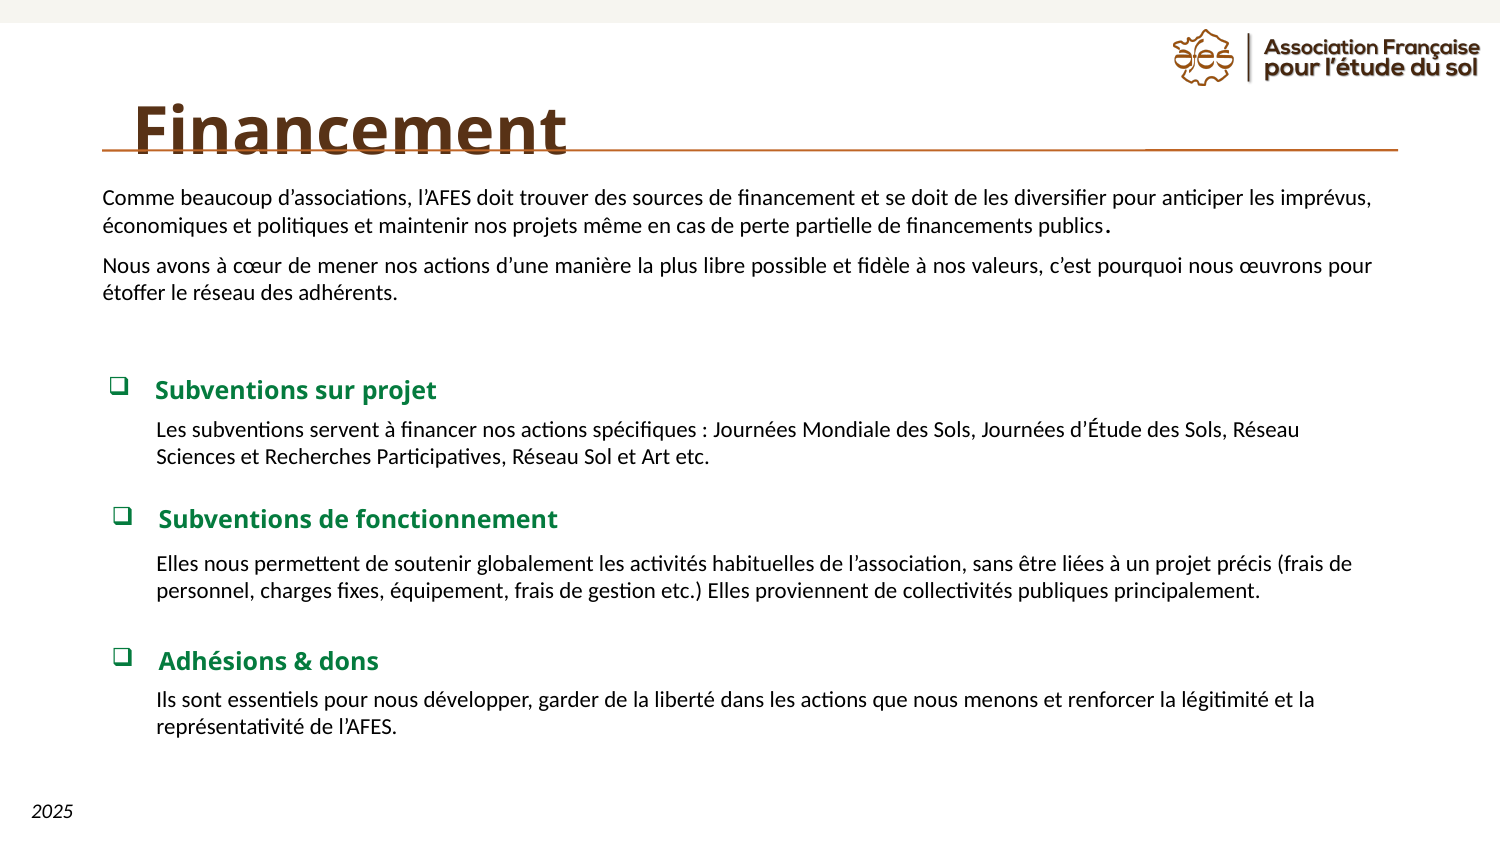

Catégorie 1
# Financement
Comme beaucoup d’associations, l’AFES doit trouver des sources de financement et se doit de les diversifier pour anticiper les imprévus, économiques et politiques et maintenir nos projets même en cas de perte partielle de financements publics.
Nous avons à cœur de mener nos actions d’une manière la plus libre possible et fidèle à nos valeurs, c’est pourquoi nous œuvrons pour étoffer le réseau des adhérents.
Subventions sur projet
Les subventions servent à financer nos actions spécifiques : Journées Mondiale des Sols, Journées d’Étude des Sols, Réseau Sciences et Recherches Participatives, Réseau Sol et Art etc.
Subventions de fonctionnement
Elles nous permettent de soutenir globalement les activités habituelles de l’association, sans être liées à un projet précis (frais de personnel, charges fixes, équipement, frais de gestion etc.) Elles proviennent de collectivités publiques principalement.
Adhésions & dons
Ils sont essentiels pour nous développer, garder de la liberté dans les actions que nous menons et renforcer la légitimité et la représentativité de l’AFES.
2025